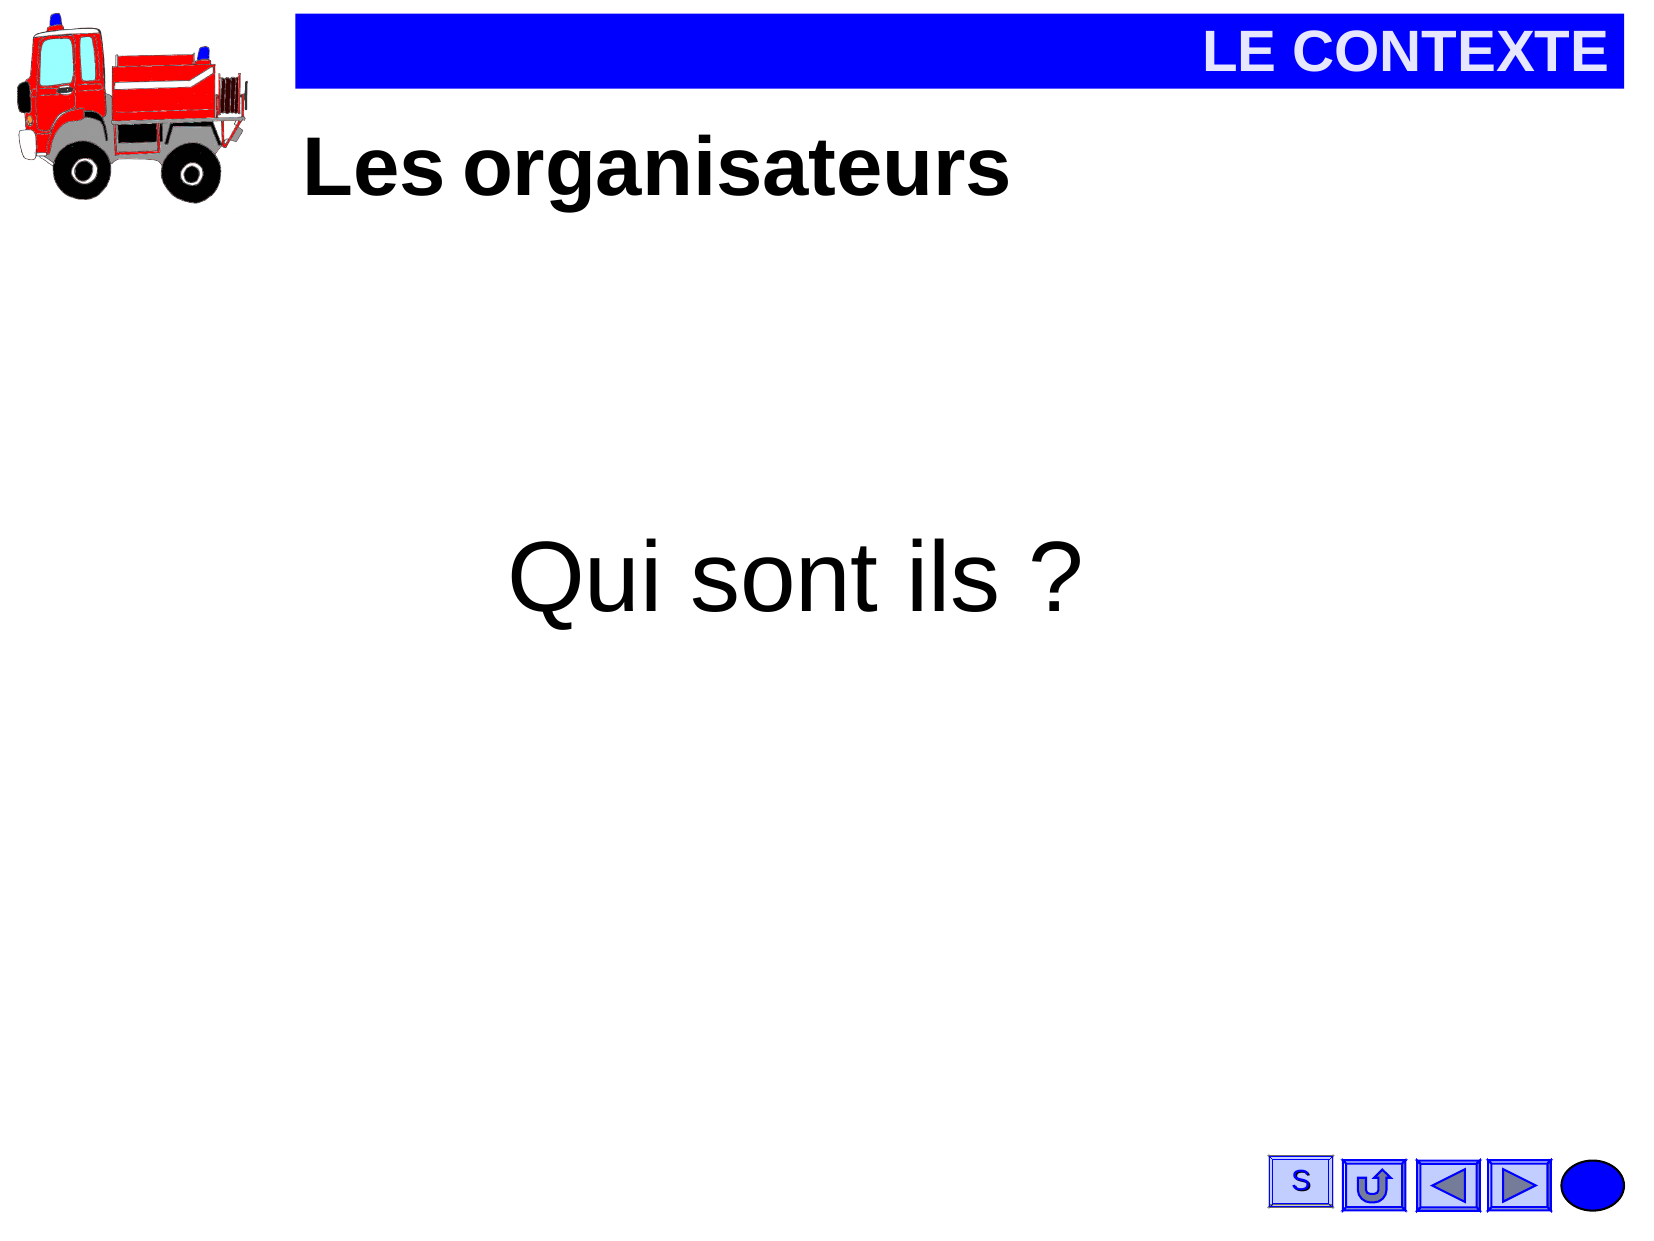

LE CONTEXTE
Les organisateurs
# Qui sont ils ?